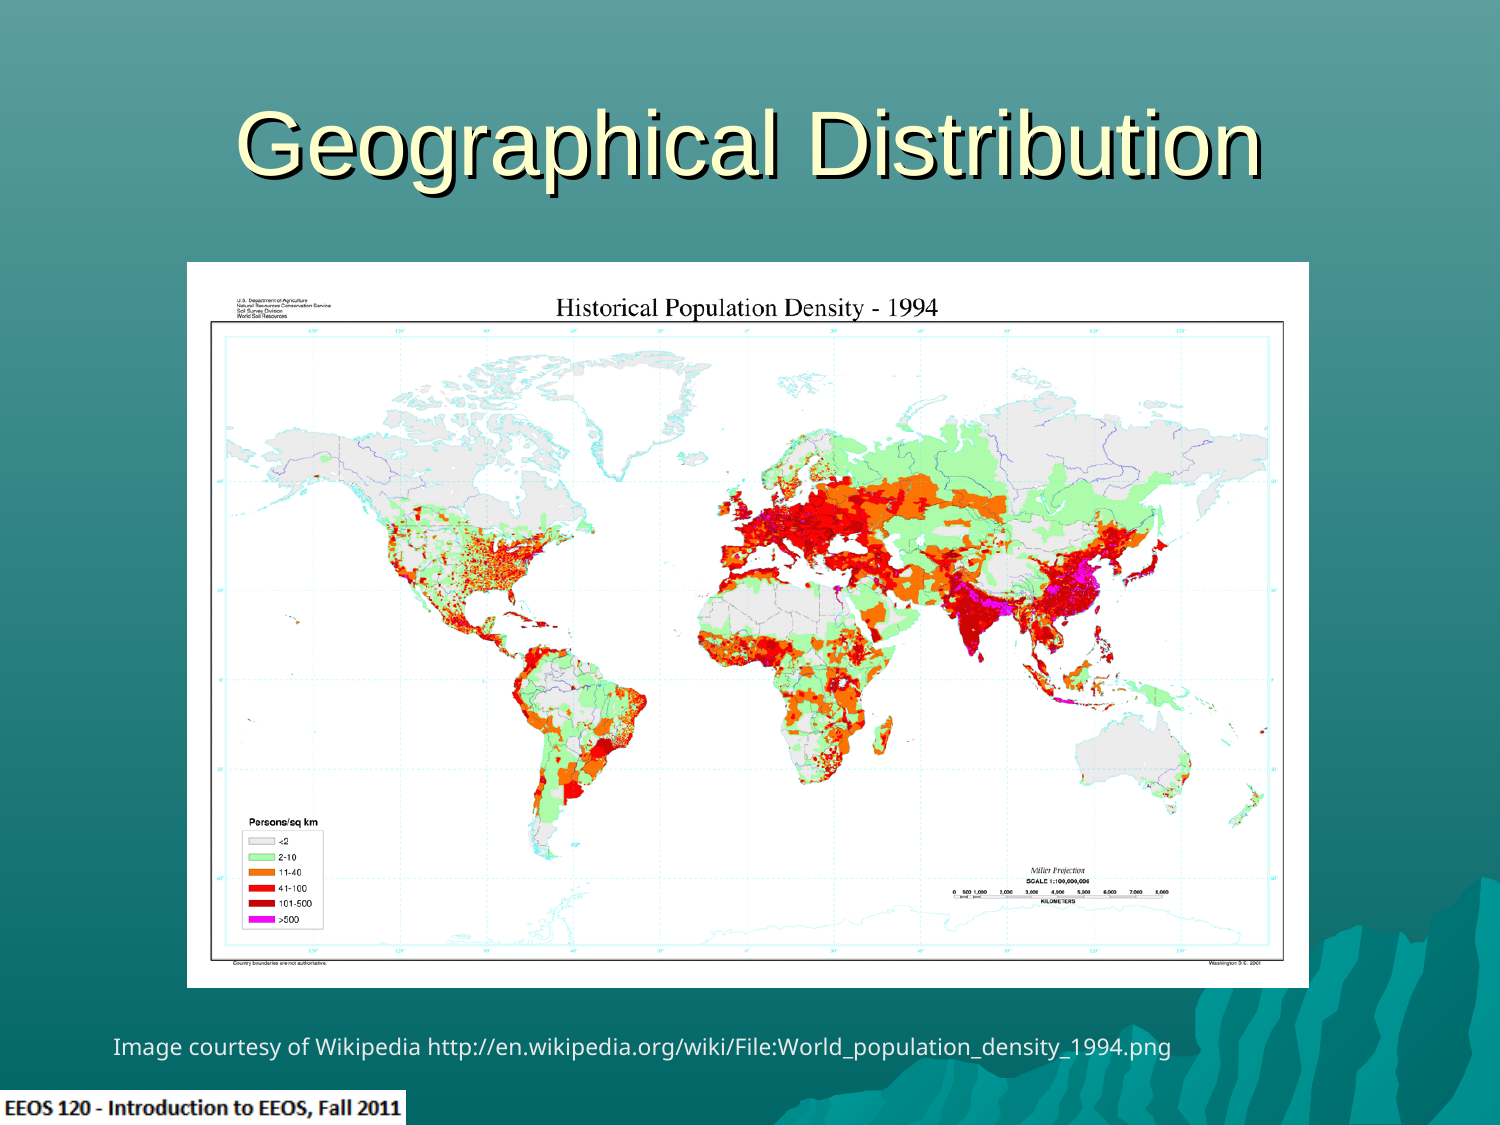

# Geographical Distribution
Image courtesy of Wikipedia http://en.wikipedia.org/wiki/File:World_population_density_1994.png